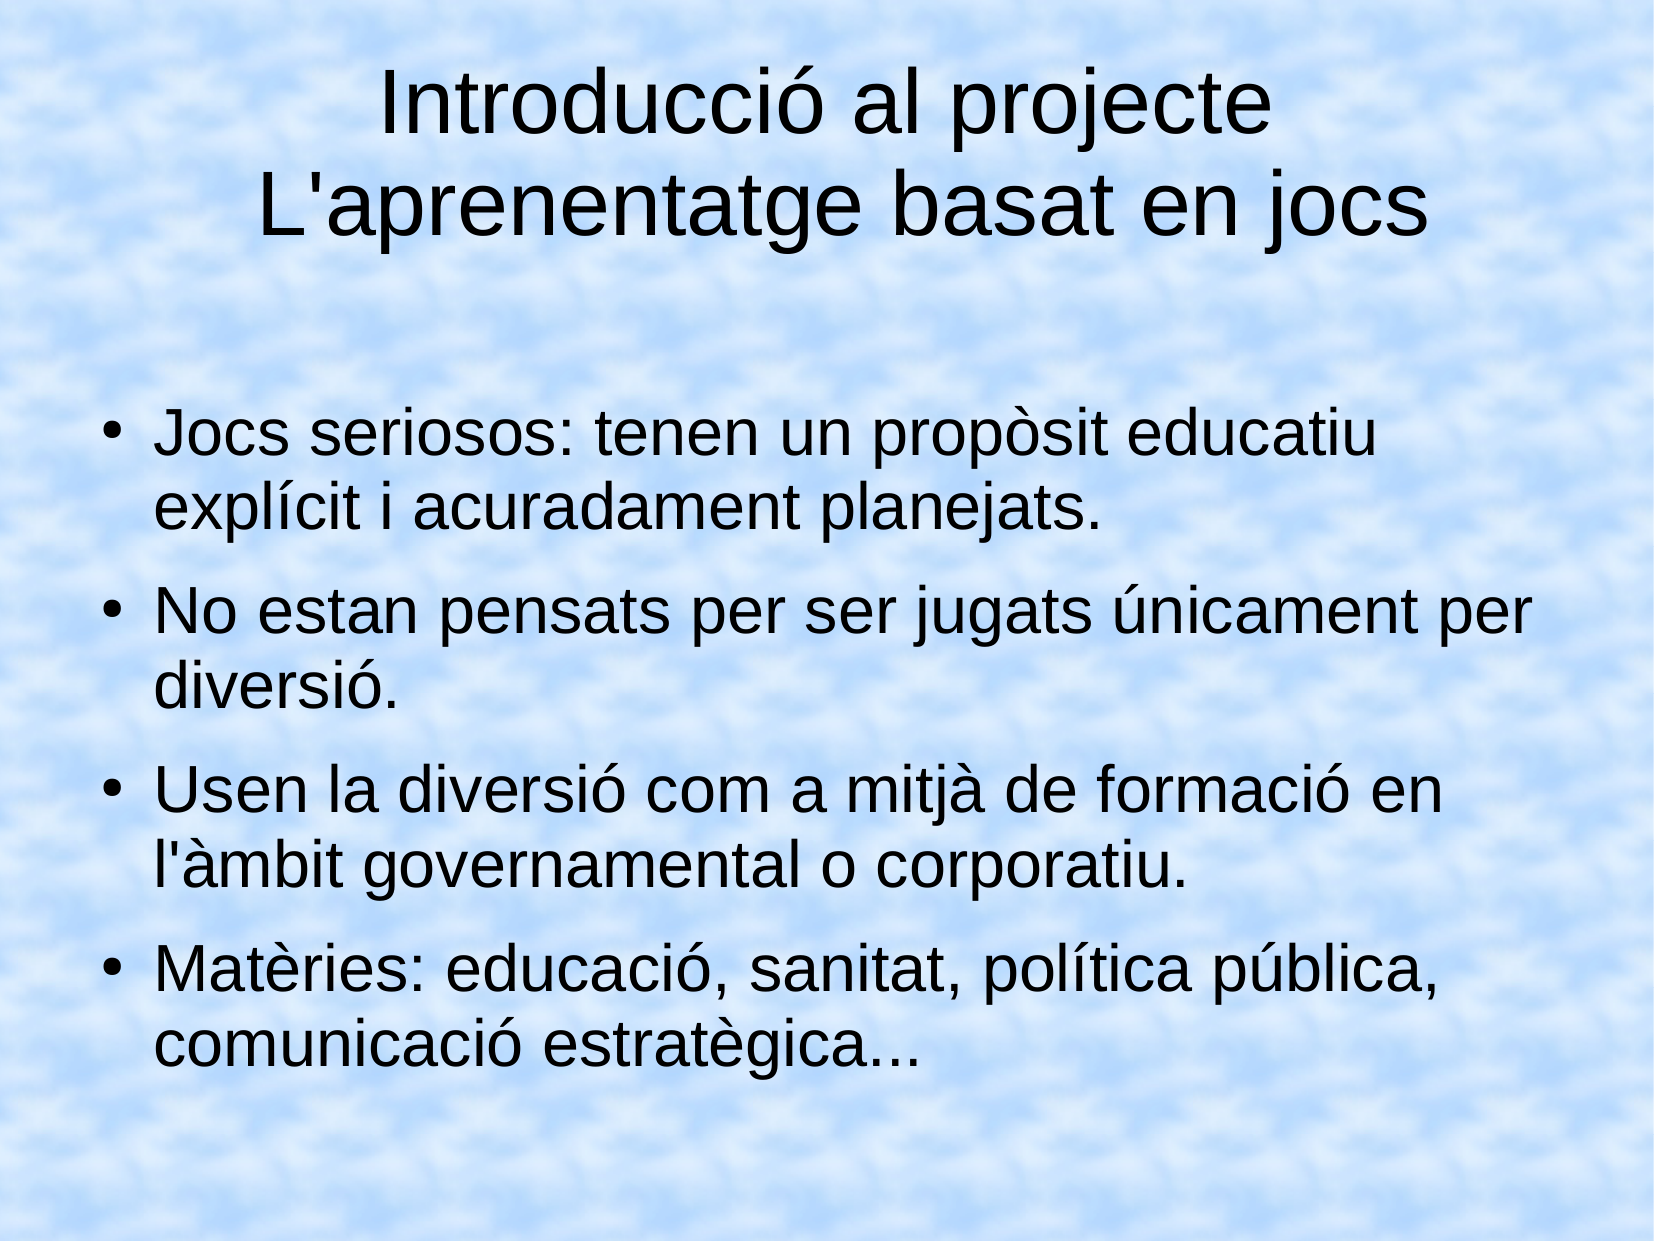

# Introducció al projecte L'aprenentatge basat en jocs
Jocs seriosos: tenen un propòsit educatiu explícit i acuradament planejats.
No estan pensats per ser jugats únicament per diversió.
Usen la diversió com a mitjà de formació en l'àmbit governamental o corporatiu.
Matèries: educació, sanitat, política pública, comunicació estratègica...